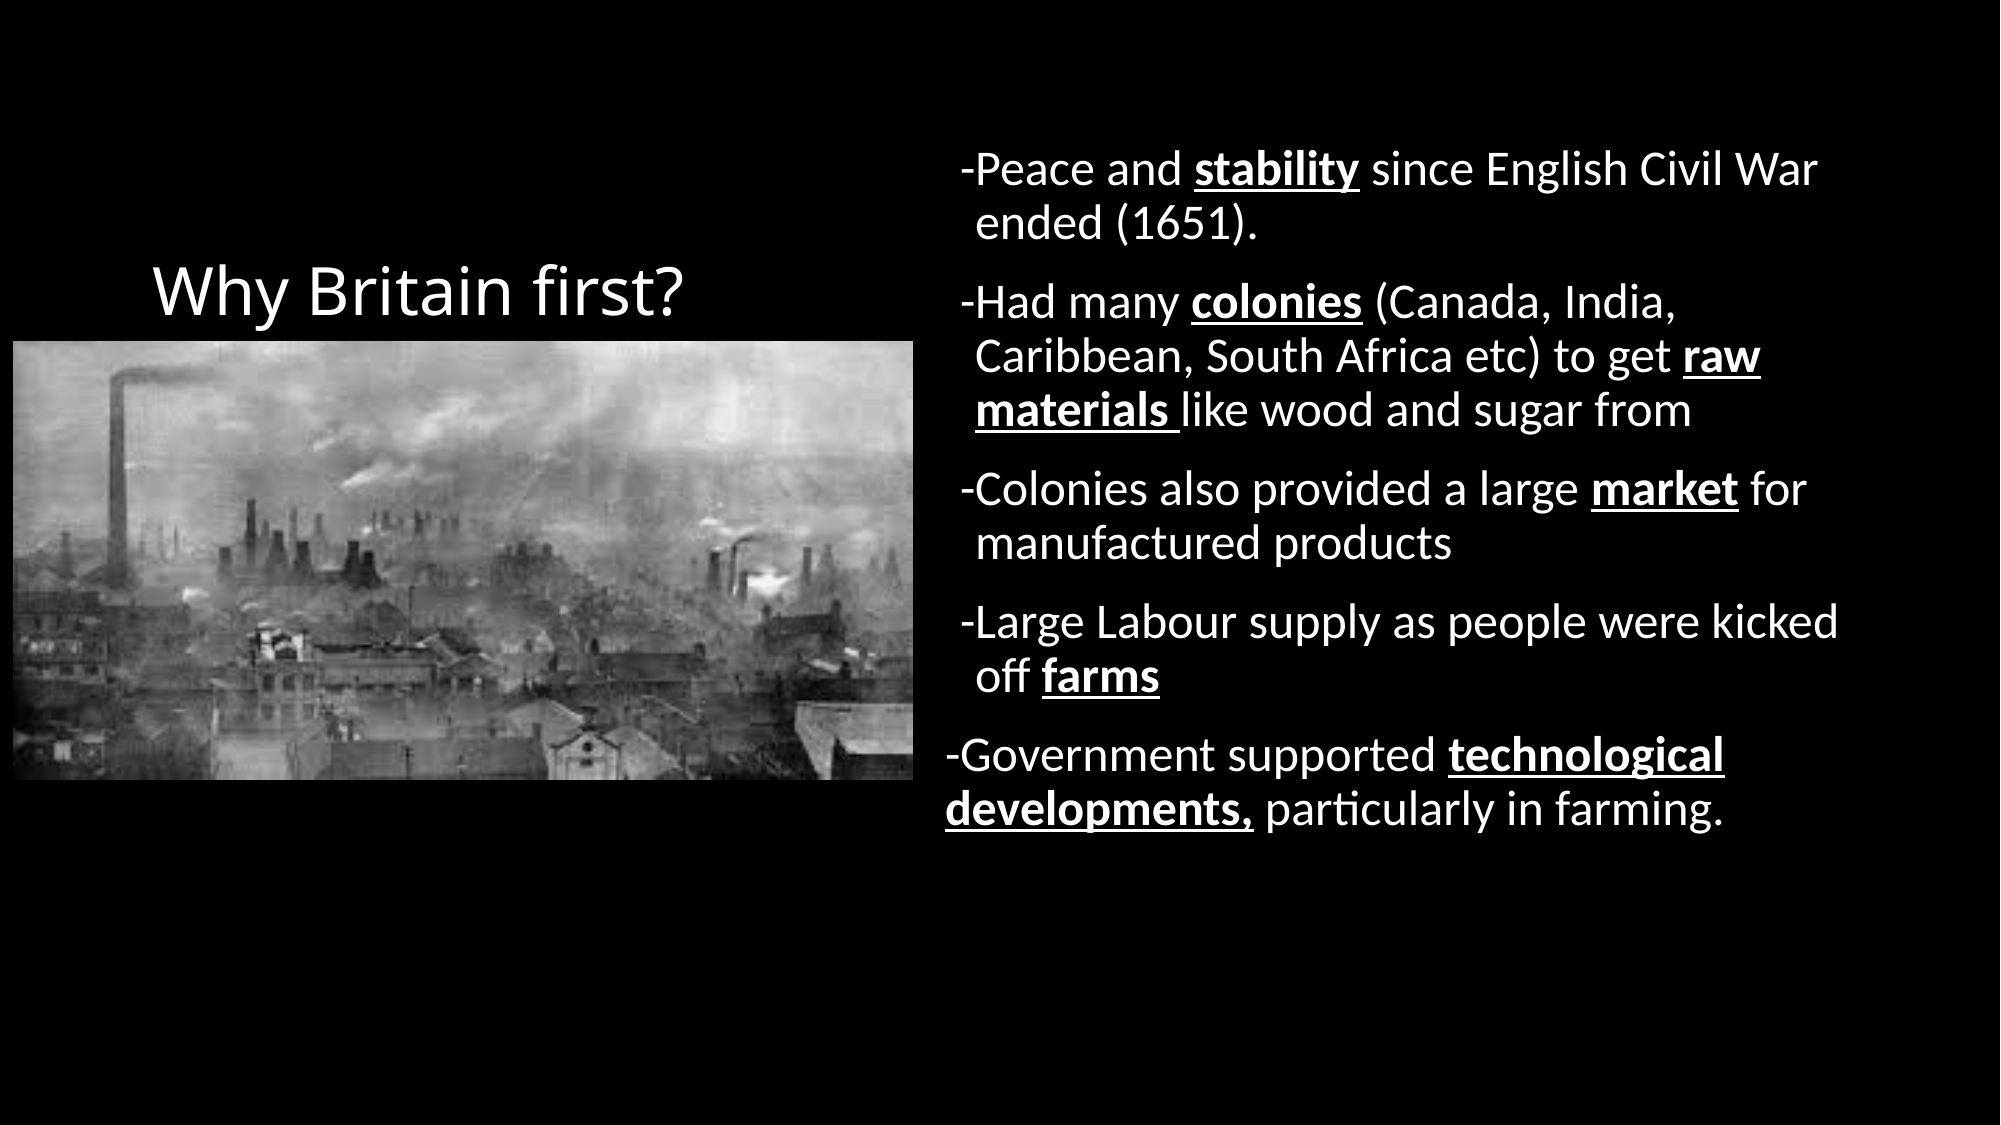

# Why Britain first?
-Peace and stability since English Civil War ended (1651).
-Had many colonies (Canada, India, Caribbean, South Africa etc) to get raw materials like wood and sugar from
-Colonies also provided a large market for manufactured products
-Large Labour supply as people were kicked off farms
-Government supported technological developments, particularly in farming.